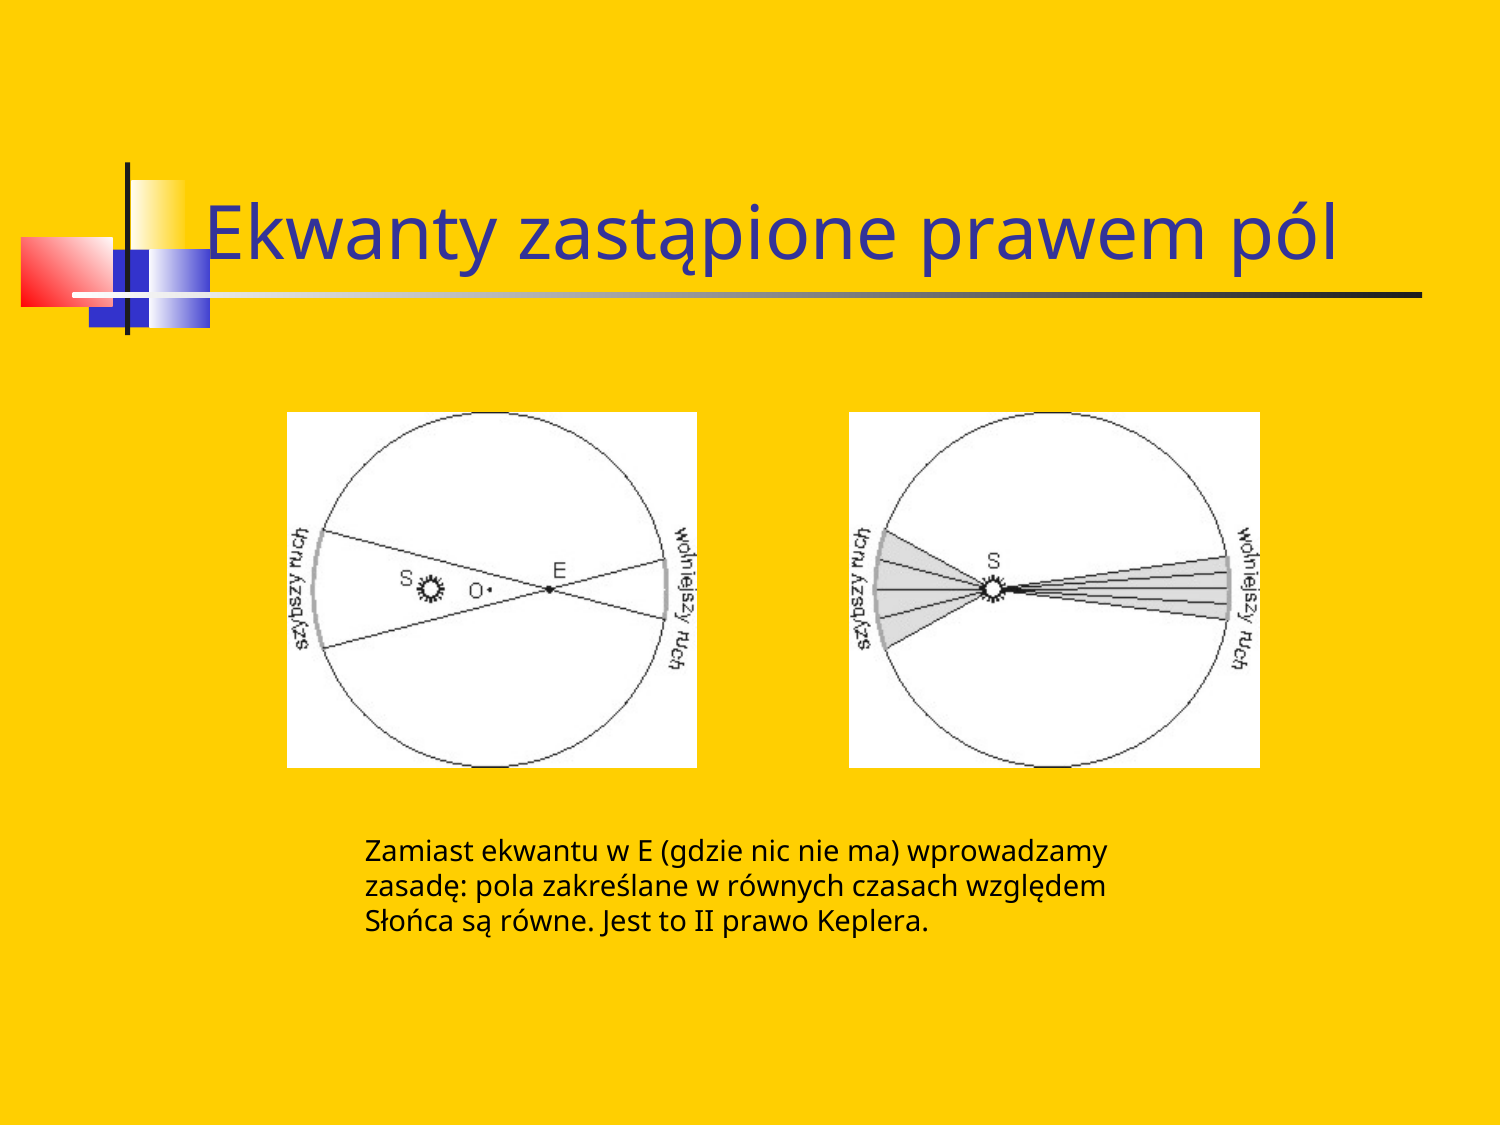

# Ekwanty zastąpione prawem pól
Zamiast ekwantu w E (gdzie nic nie ma) wprowadzamy zasadę: pola zakreślane w równych czasach względem Słońca są równe. Jest to II prawo Keplera.